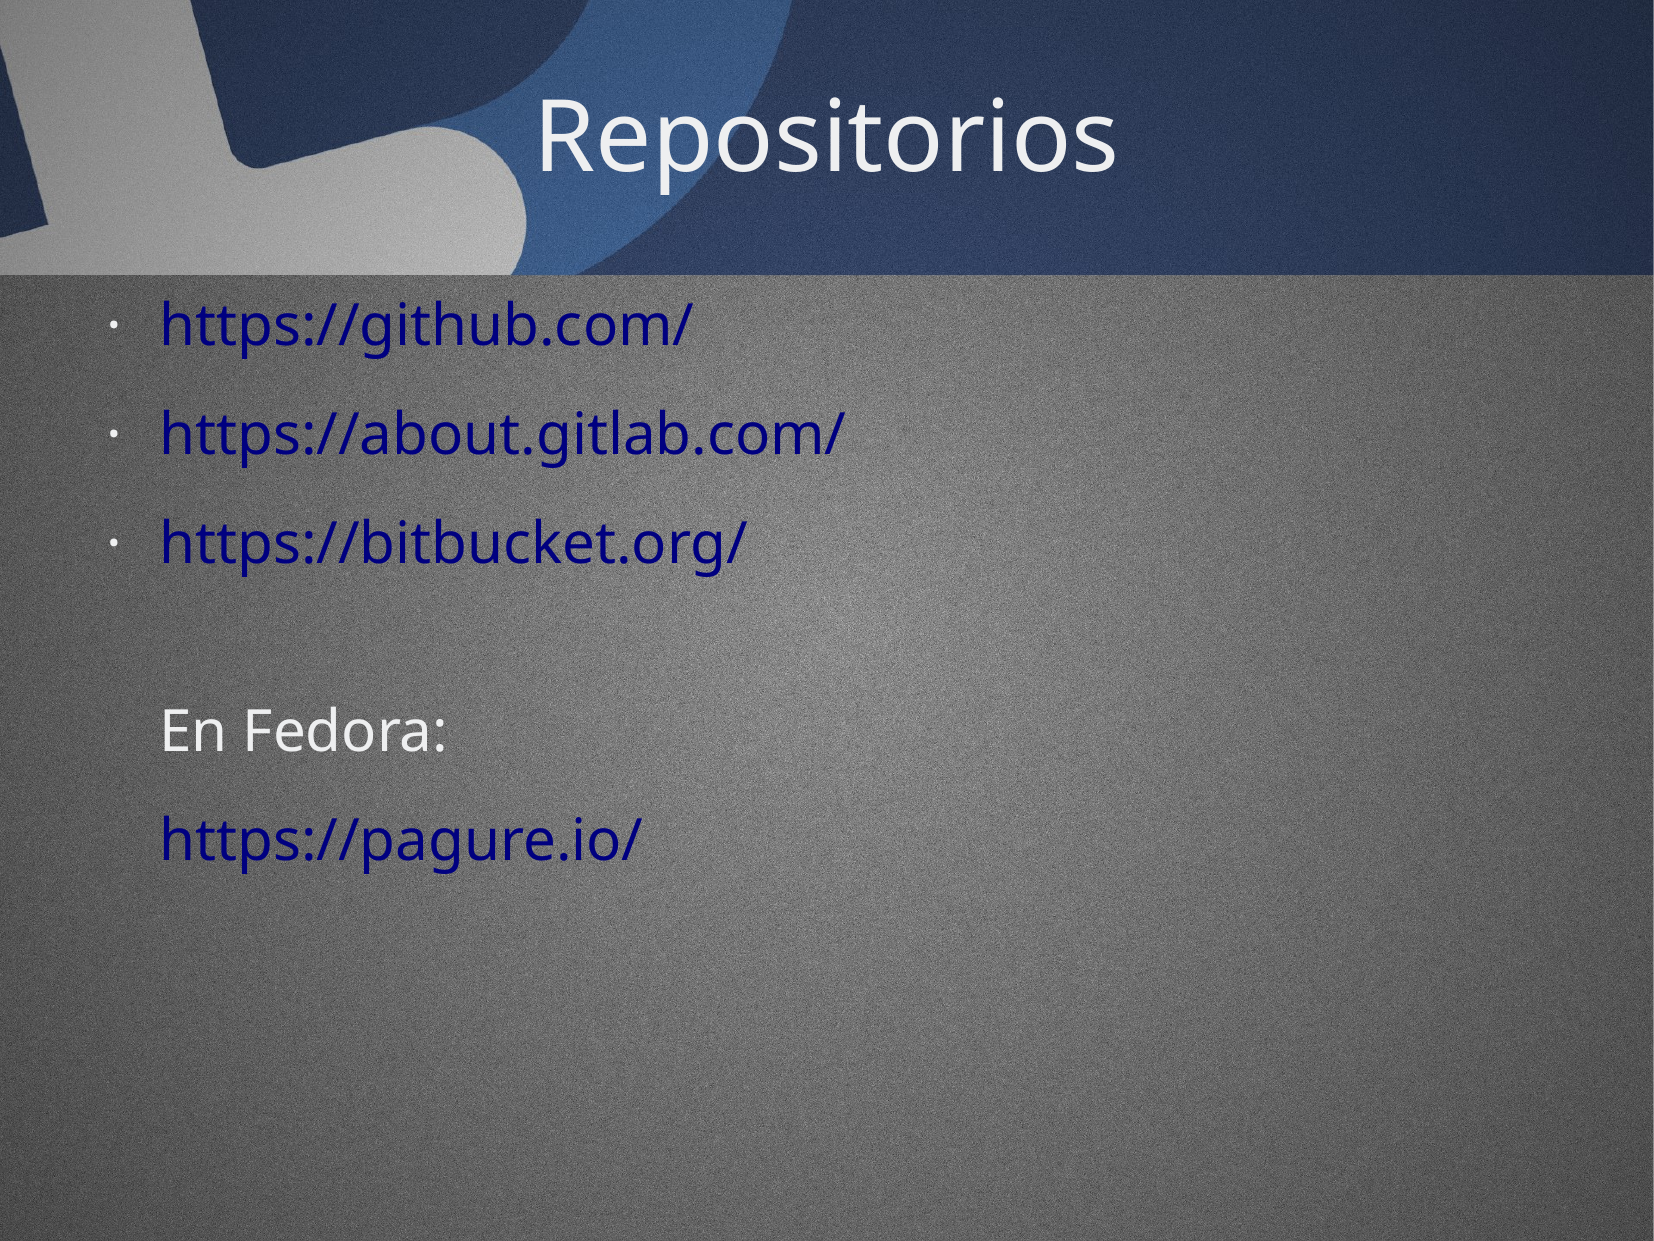

# Repositorios
https://github.com/
https://about.gitlab.com/
https://bitbucket.org/
En Fedora:
https://pagure.io/